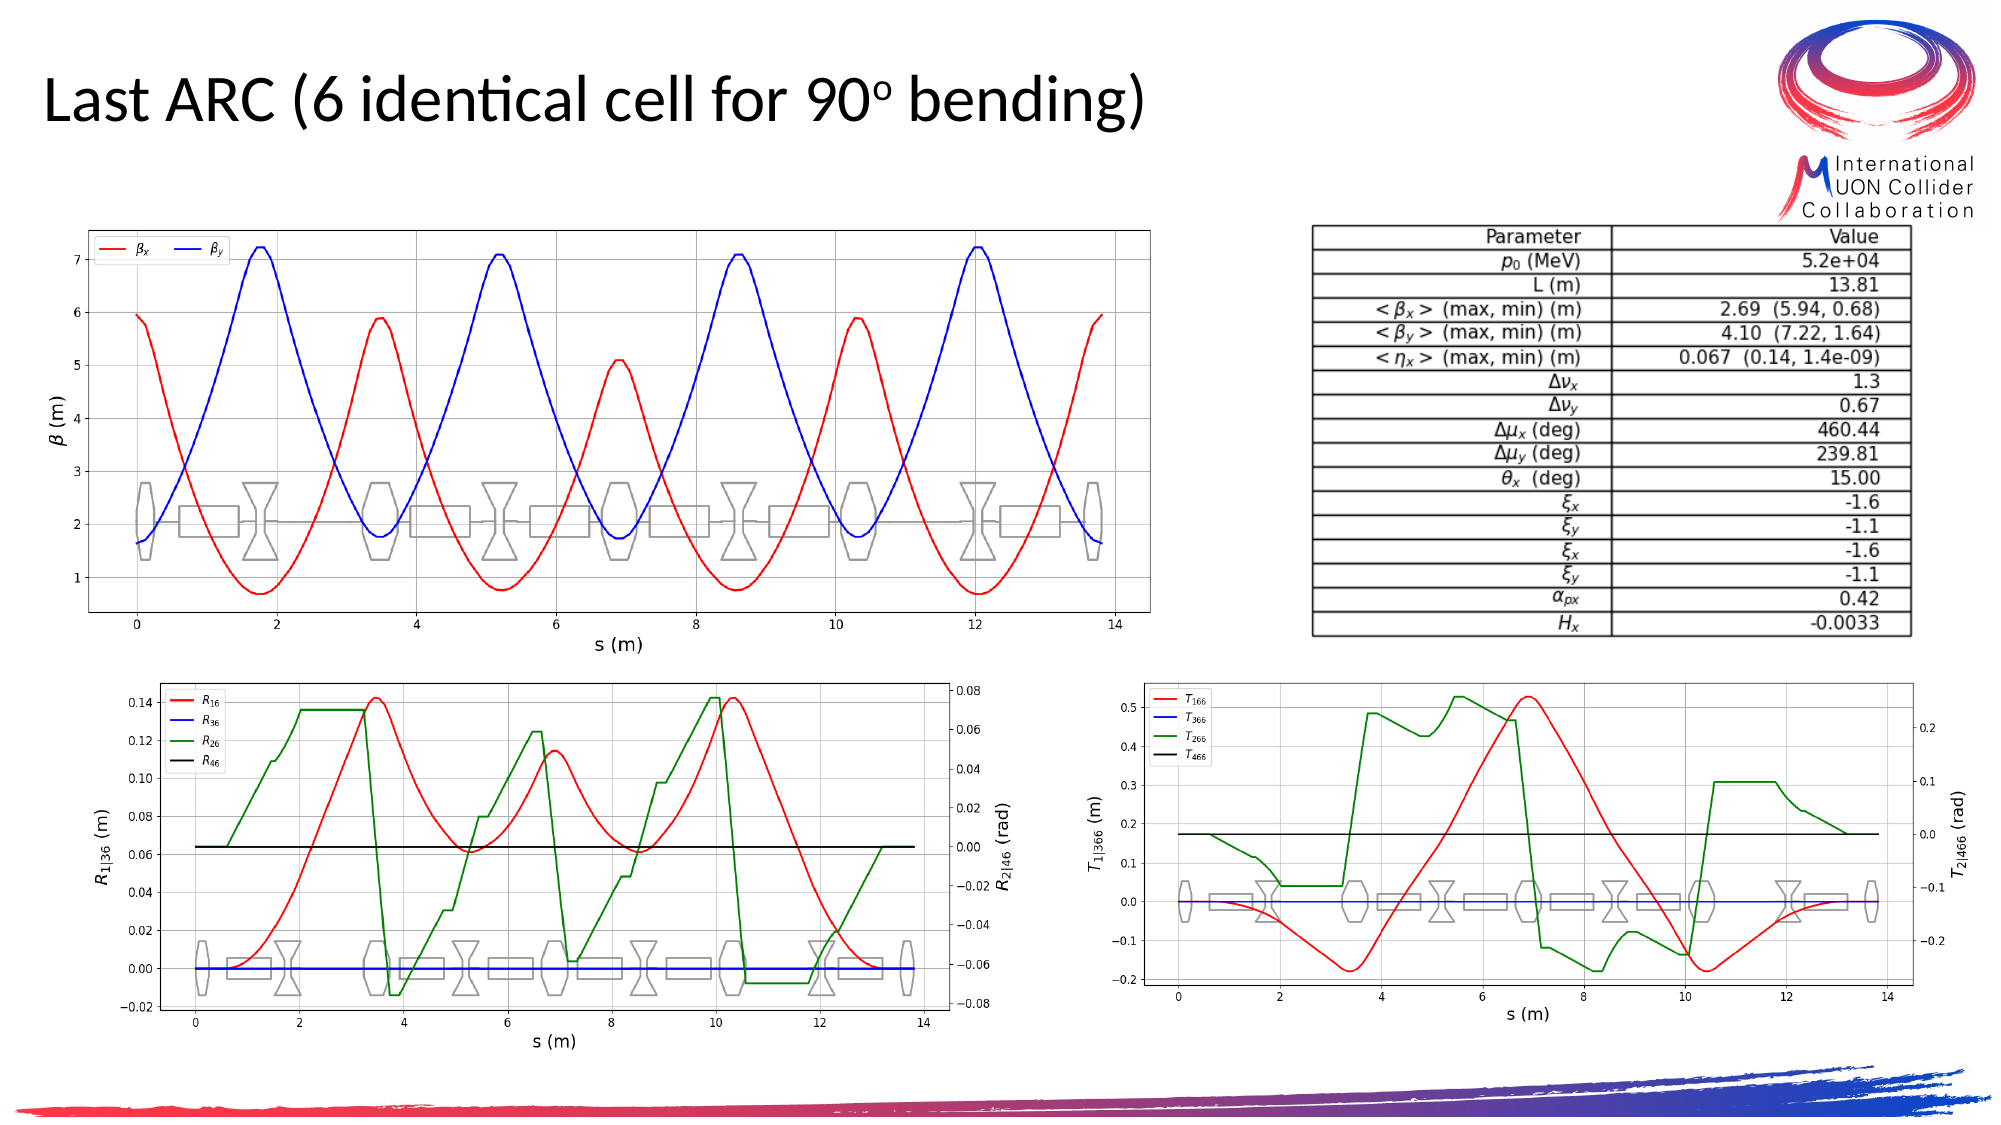

# Last ARC (6 identical cell for 90o bending)